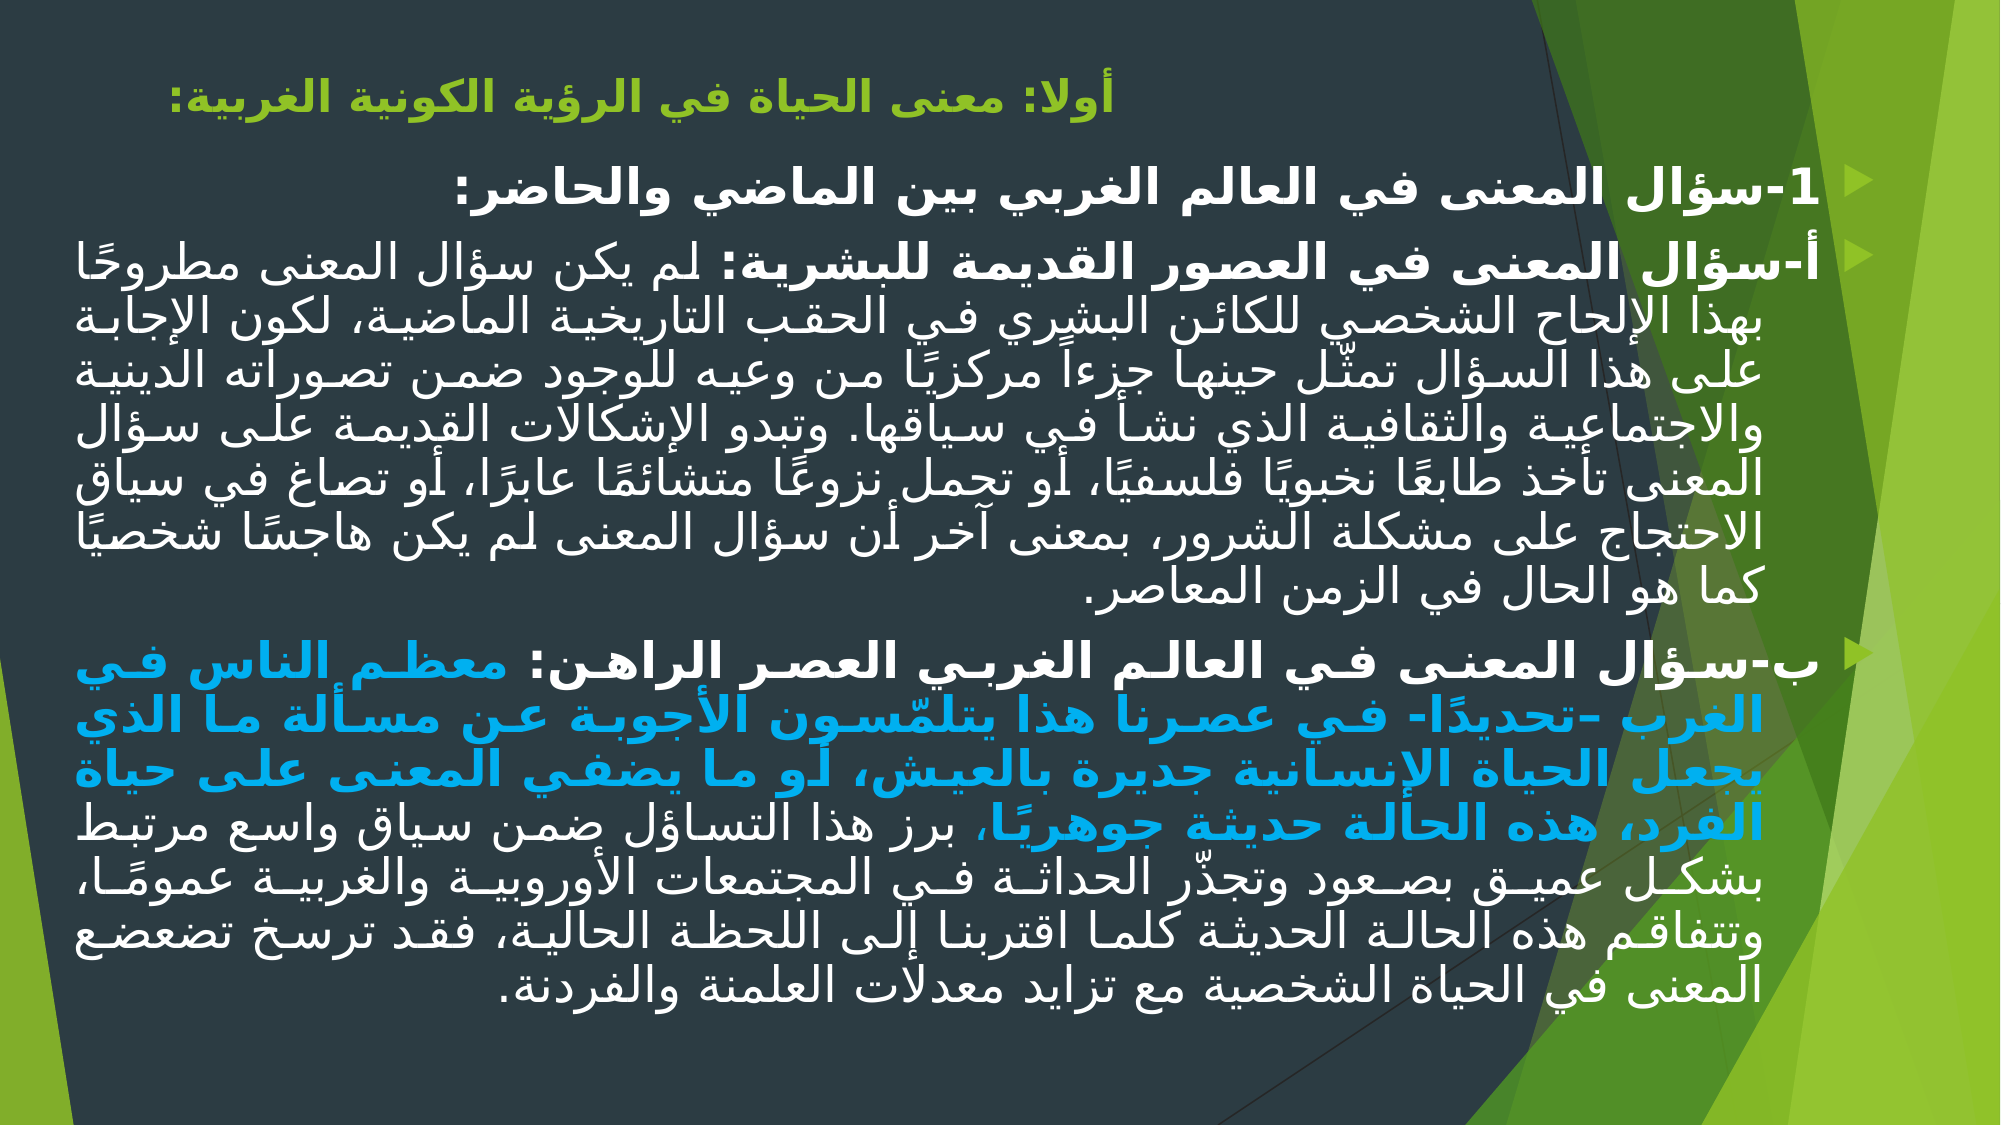

# أولا: معنى الحياة في الرؤية الكونية الغربية:
1-سؤال المعنى في العالم الغربي بين الماضي والحاضر:
أ-سؤال المعنى في العصور القديمة للبشرية: لم يكن سؤال المعنى مطروحًا بهذا الإلحاح الشخصي للكائن البشري في الحقب التاريخية الماضية، لكون الإجابة على هذا السؤال تمثّل حينها جزءاً مركزيًا من وعيه للوجود ضمن تصوراته الدينية والاجتماعية والثقافية الذي نشأ في سياقها. وتبدو الإشكالات القديمة على سؤال المعنى تأخذ طابعًا نخبويًا فلسفيًا، أو تحمل نزوعًا متشائمًا عابرًا، أو تصاغ في سياق الاحتجاج على مشكلة الشرور، بمعنى آخر أن سؤال المعنى لم يكن هاجسًا شخصيًا كما هو الحال في الزمن المعاصر.
ب-سؤال المعنى في العالم الغربي العصر الراهن: معظم الناس في الغرب –تحديدًا- في عصرنا هذا يتلمّسون الأجوبة عن مسألة ما الذي يجعل الحياة الإنسانية جديرة بالعيش، أو ما يضفي المعنى على حياة الفرد، هذه الحالة حديثة جوهريًا، برز هذا التساؤل ضمن سياق واسع مرتبط بشكل عميق بصعود وتجذّر الحداثة في المجتمعات الأوروبية والغربية عمومًا، وتتفاقم هذه الحالة الحديثة كلما اقتربنا إلى اللحظة الحالية، فقد ترسخ تضعضع المعنى في الحياة الشخصية مع تزايد معدلات العلمنة والفردنة.